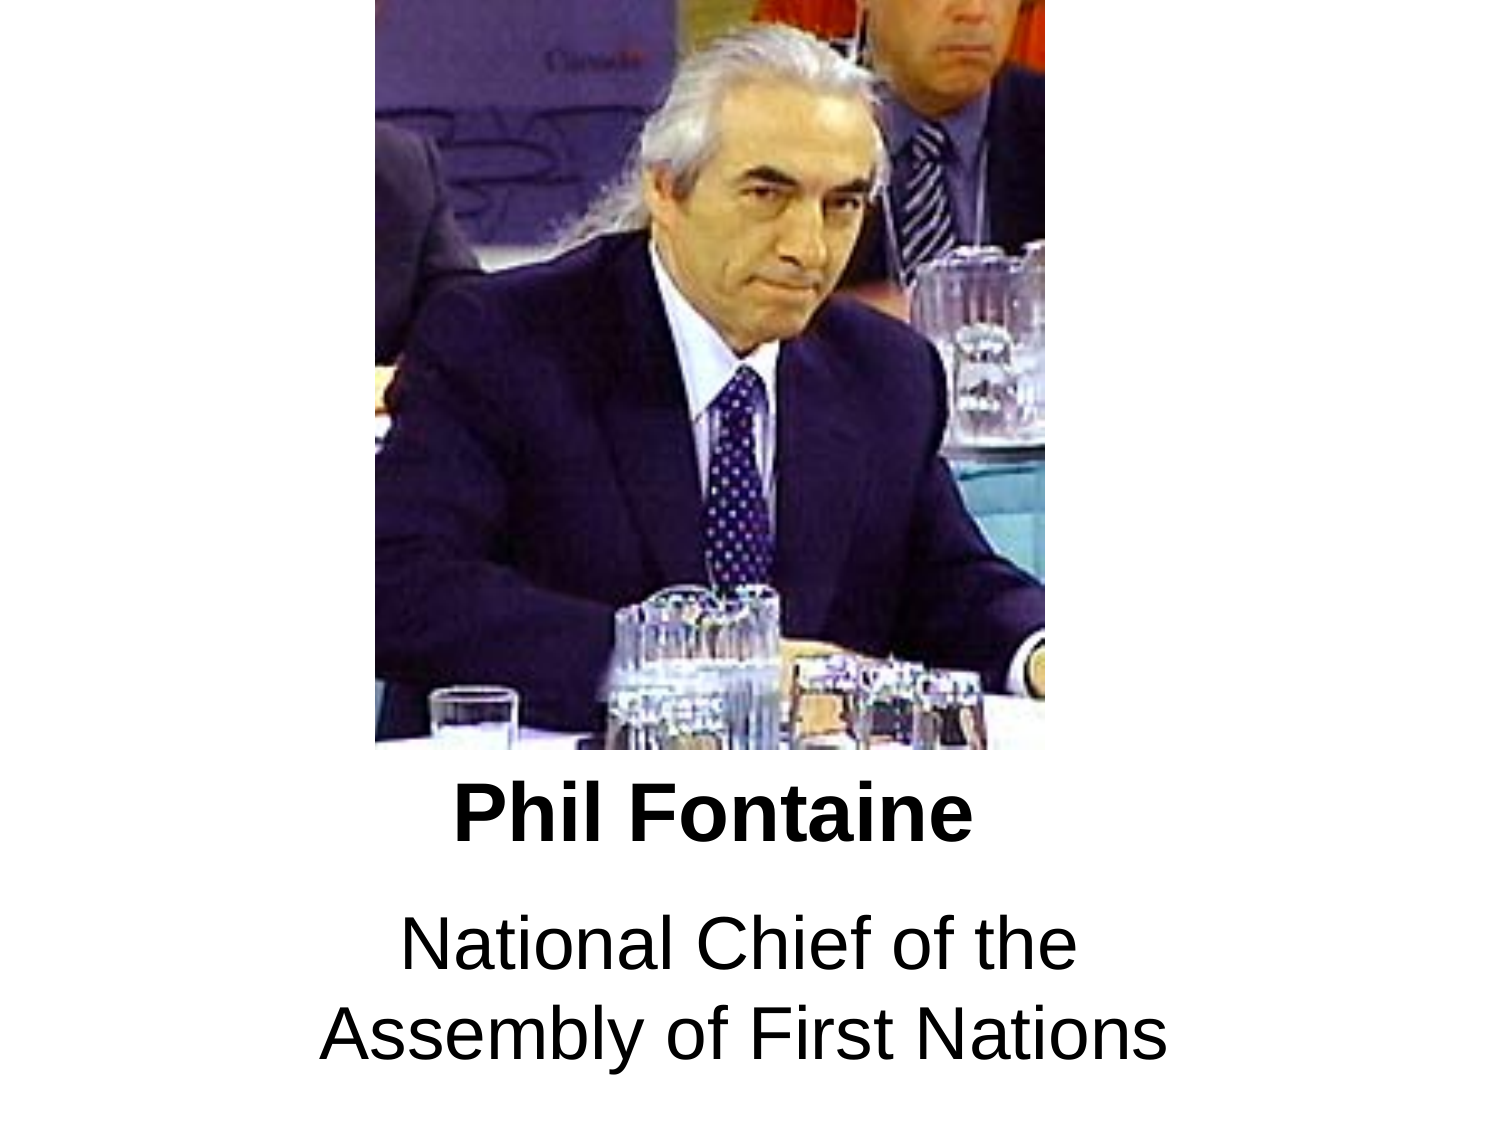

Phil Fontaine
National Chief of the
Assembly of First Nations